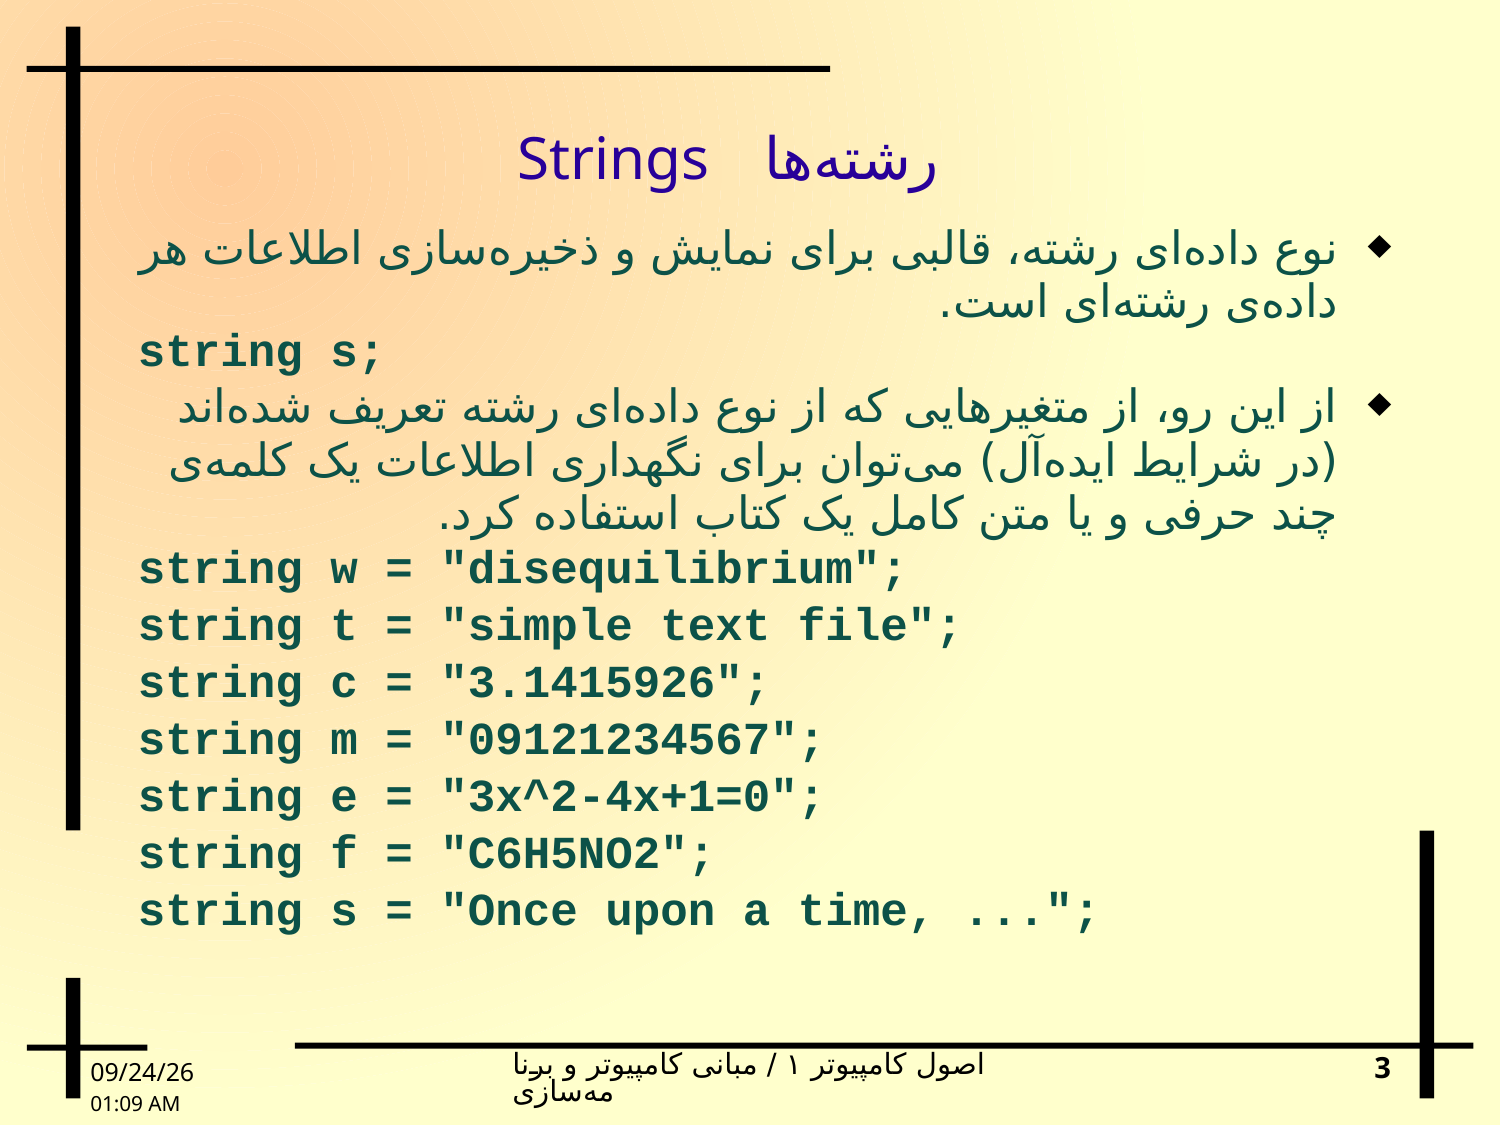

# رشته‌ها Strings
نوع داده‌ای رشته، قالبی برای نمایش و ذخیره‌سازی اطلاعات هر داده‌ی رشته‌ای است.
string s;
از این رو، از متغیرهایی که از نوع داده‌ای رشته تعریف شده‌اند (در شرایط ایده‌آل) می‌توان برای نگهداری اطلاعات یک کلمه‌ی چند حرفی و یا متن کامل یک کتاب استفاده کرد.
string w = "disequilibrium";
string t = "simple text file";
string c = "3.1415926";
string m = "09121234567";
string e = "3x^2-4x+1=0";
string f = "C6H5NO2";
string s = "Once upon a time, ...";
اصول کامپیوتر ۱ / مبانی کامپیوتر و برنامه‌سازی
3